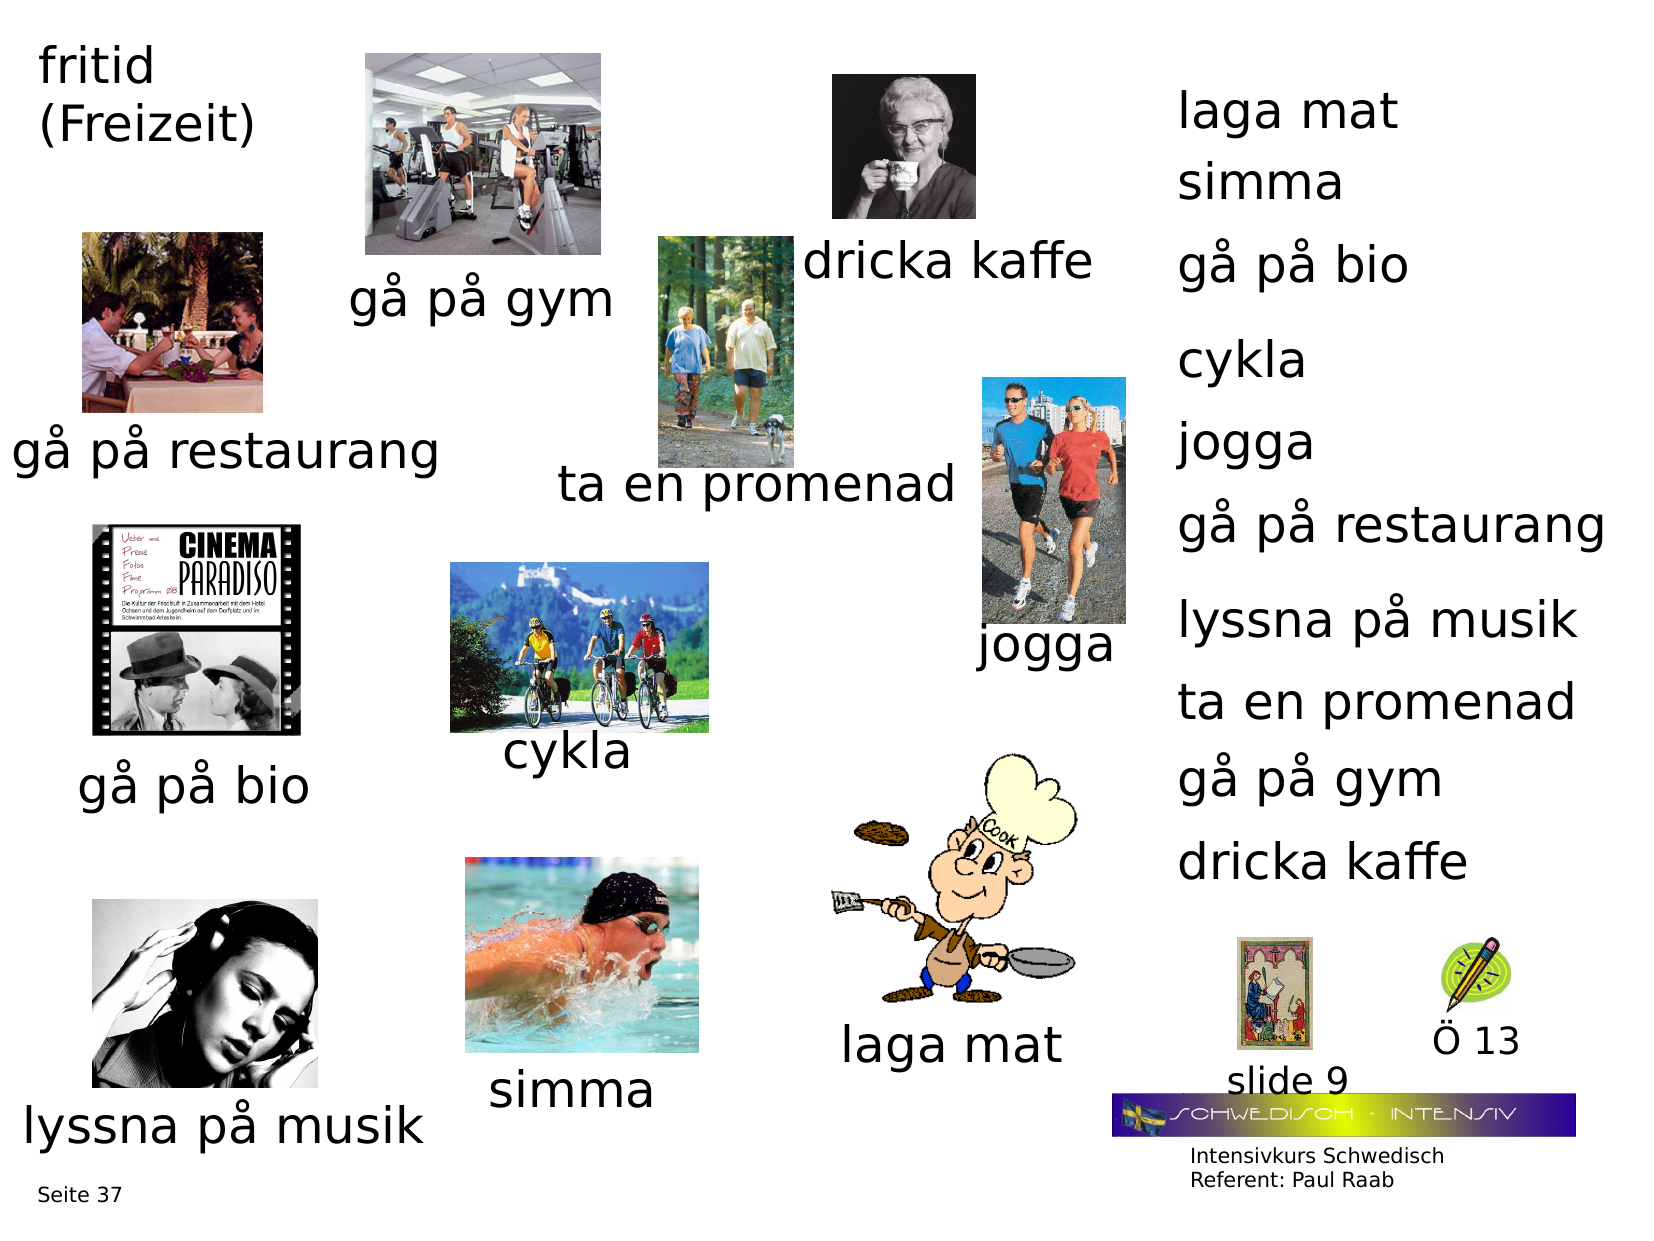

fritid
(Freizeit)
laga mat
simma
dricka kaffe
gå på bio
gå på gym
cykla
jogga
gå på restaurang
ta en promenad
gå på restaurang
lyssna på musik
jogga
ta en promenad
cykla
gå på gym
gå på bio
dricka kaffe
laga mat
Ö 13
slide 9
simma
lyssna på musik